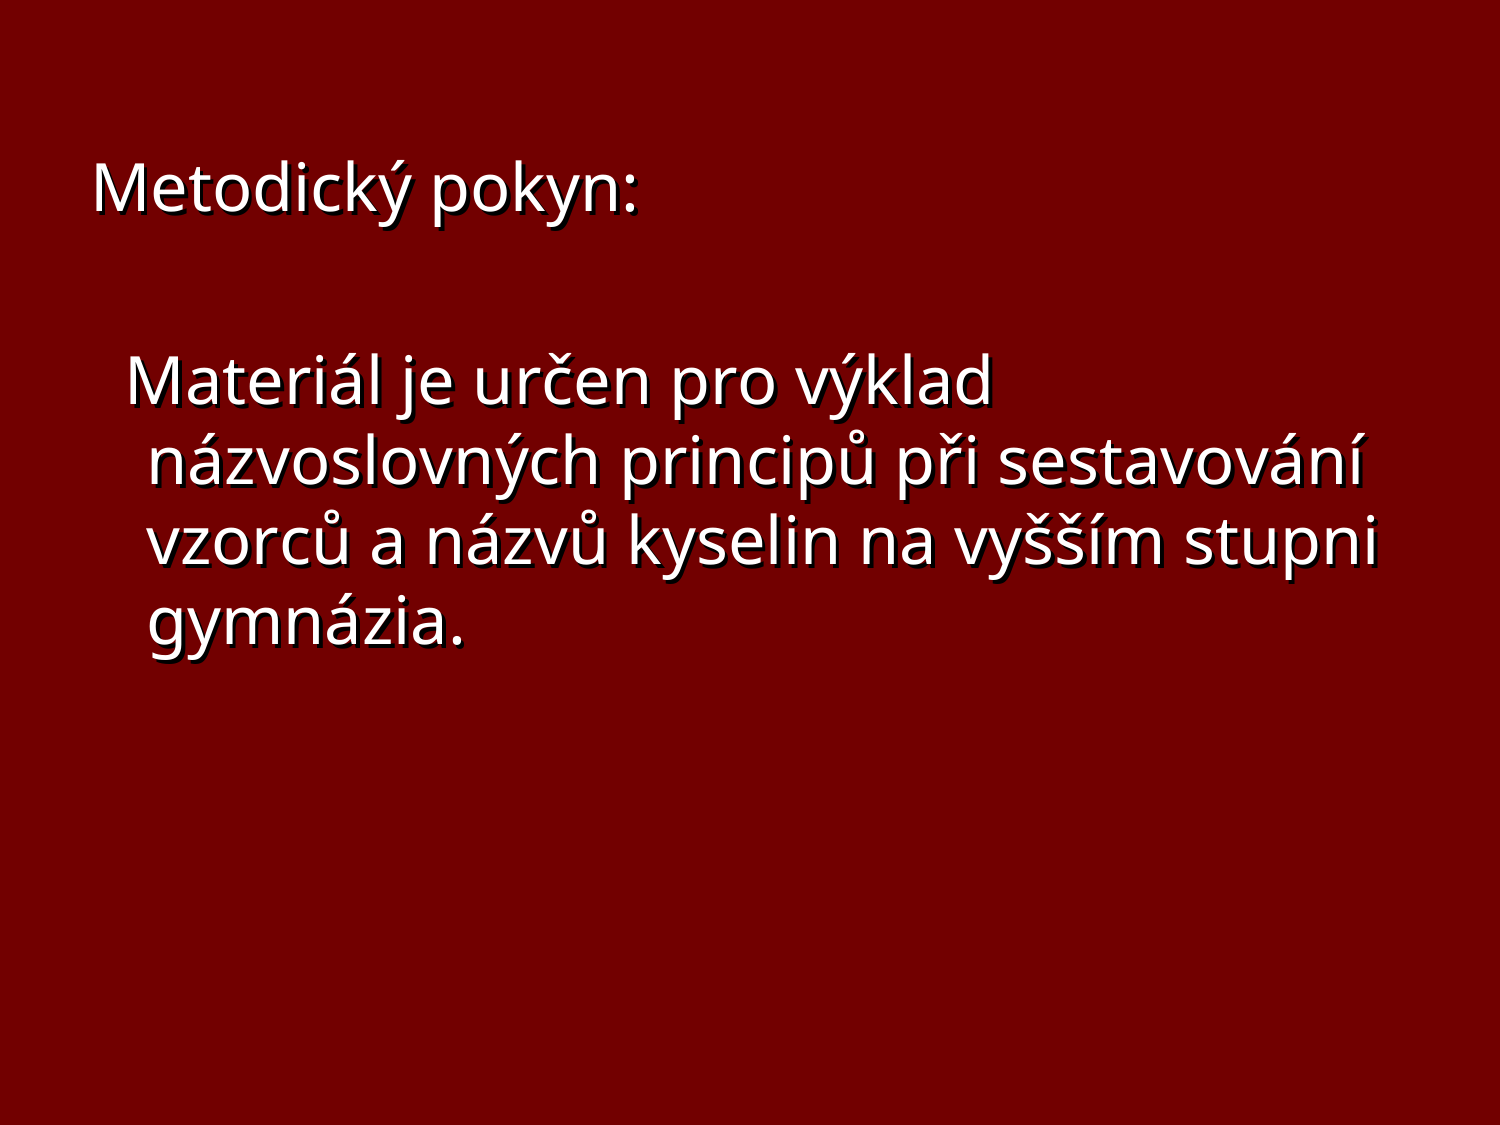

# Metodický pokyn:
 Materiál je určen pro výklad názvoslovných principů při sestavování vzorců a názvů kyselin na vyšším stupni gymnázia.